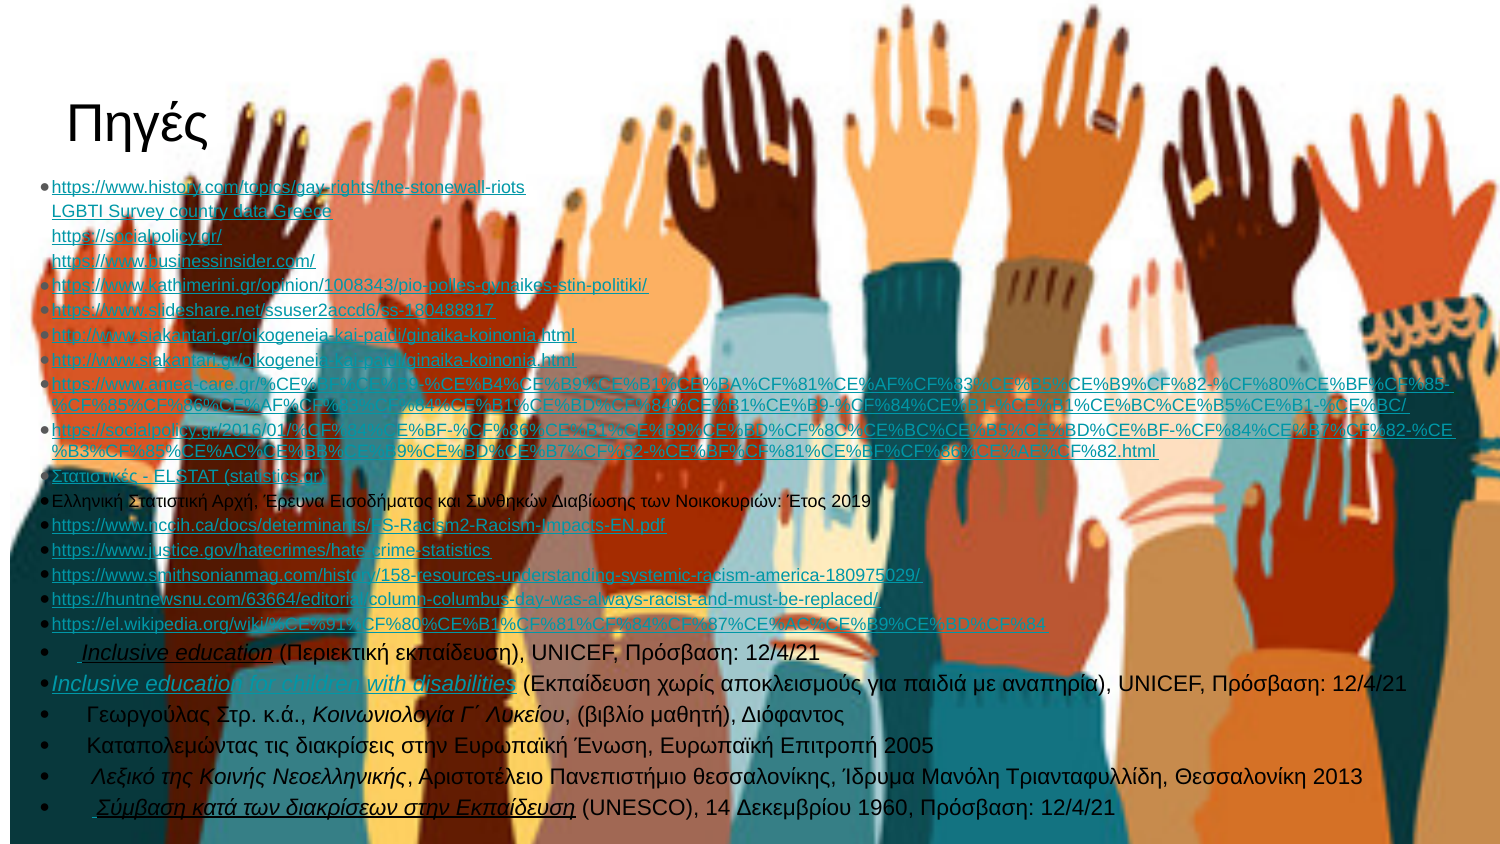

# Πηγές
https://www.history.com/topics/gay-rights/the-stonewall-riots
LGBTI Survey country data Greece
https://socialpolicy.gr/
https://www.businessinsider.com/
https://www.kathimerini.gr/opinion/1008343/pio-polles-gynaikes-stin-politiki/
https://www.slideshare.net/ssuser2accd6/ss-180488817
http://www.siakantari.gr/oikogeneia-kai-paidi/ginaika-koinonia.html
http://www.siakantari.gr/oikogeneia-kai-paidi/ginaika-koinonia.html
https://www.amea-care.gr/%CE%BF%CE%B9-%CE%B4%CE%B9%CE%B1%CE%BA%CF%81%CE%AF%CF%83%CE%B5%CE%B9%CF%82-%CF%80%CE%BF%CF%85-%CF%85%CF%86%CE%AF%CF%83%CF%84%CE%B1%CE%BD%CF%84%CE%B1%CE%B9-%CF%84%CE%B1-%CE%B1%CE%BC%CE%B5%CE%B1-%CE%BC/
https://socialpolicy.gr/2016/01/%CF%84%CE%BF-%CF%86%CE%B1%CE%B9%CE%BD%CF%8C%CE%BC%CE%B5%CE%BD%CE%BF-%CF%84%CE%B7%CF%82-%CE%B3%CF%85%CE%AC%CE%BB%CE%B9%CE%BD%CE%B7%CF%82-%CE%BF%CF%81%CE%BF%CF%86%CE%AE%CF%82.html
Στατιστικές - ELSTAT (statistics.gr)
Ελληνική Στατιστική Αρχή, Έρευνα Εισοδήματος και Συνθηκών Διαβίωσης των Νοικοκυριών: Έτος 2019
https://www.nccih.ca/docs/determinants/FS-Racism2-Racism-Impacts-EN.pdf
https://www.justice.gov/hatecrimes/hate-crime-statistics
https://www.smithsonianmag.com/history/158-resources-understanding-systemic-racism-america-180975029/
https://huntnewsnu.com/63664/editorial/column-columbus-day-was-always-racist-and-must-be-replaced/
https://el.wikipedia.org/wiki/%CE%91%CF%80%CE%B1%CF%81%CF%84%CF%87%CE%AC%CE%B9%CE%BD%CF%84
 Inclusive education (Περιεκτική εκπαίδευση), UNICEF, Πρόσβαση: 12/4/21
Inclusive education for children with disabilities (Εκπαίδευση χωρίς αποκλεισμούς για παιδιά με αναπηρία), UNICEF, Πρόσβαση: 12/4/21
 Γεωργούλας Στρ. κ.ά., Κοινωνιολογία Γ΄ Λυκείου, (βιβλίο μαθητή), Διόφαντος
 Καταπολεμώντας τις διακρίσεις στην Ευρωπαϊκή Ένωση, Ευρωπαϊκή Επιτροπή 2005
 Λεξικό της Κοινής Νεοελληνικής, Αριστοτέλειο Πανεπιστήμιο θεσσαλονίκης, Ίδρυμα Μανόλη Τριανταφυλλίδη, Θεσσαλονίκη 2013
 Σύμβαση κατά των διακρίσεων στην Εκπαίδευση (UNESCO), 14 Δεκεμβρίου 1960, Πρόσβαση: 12/4/21